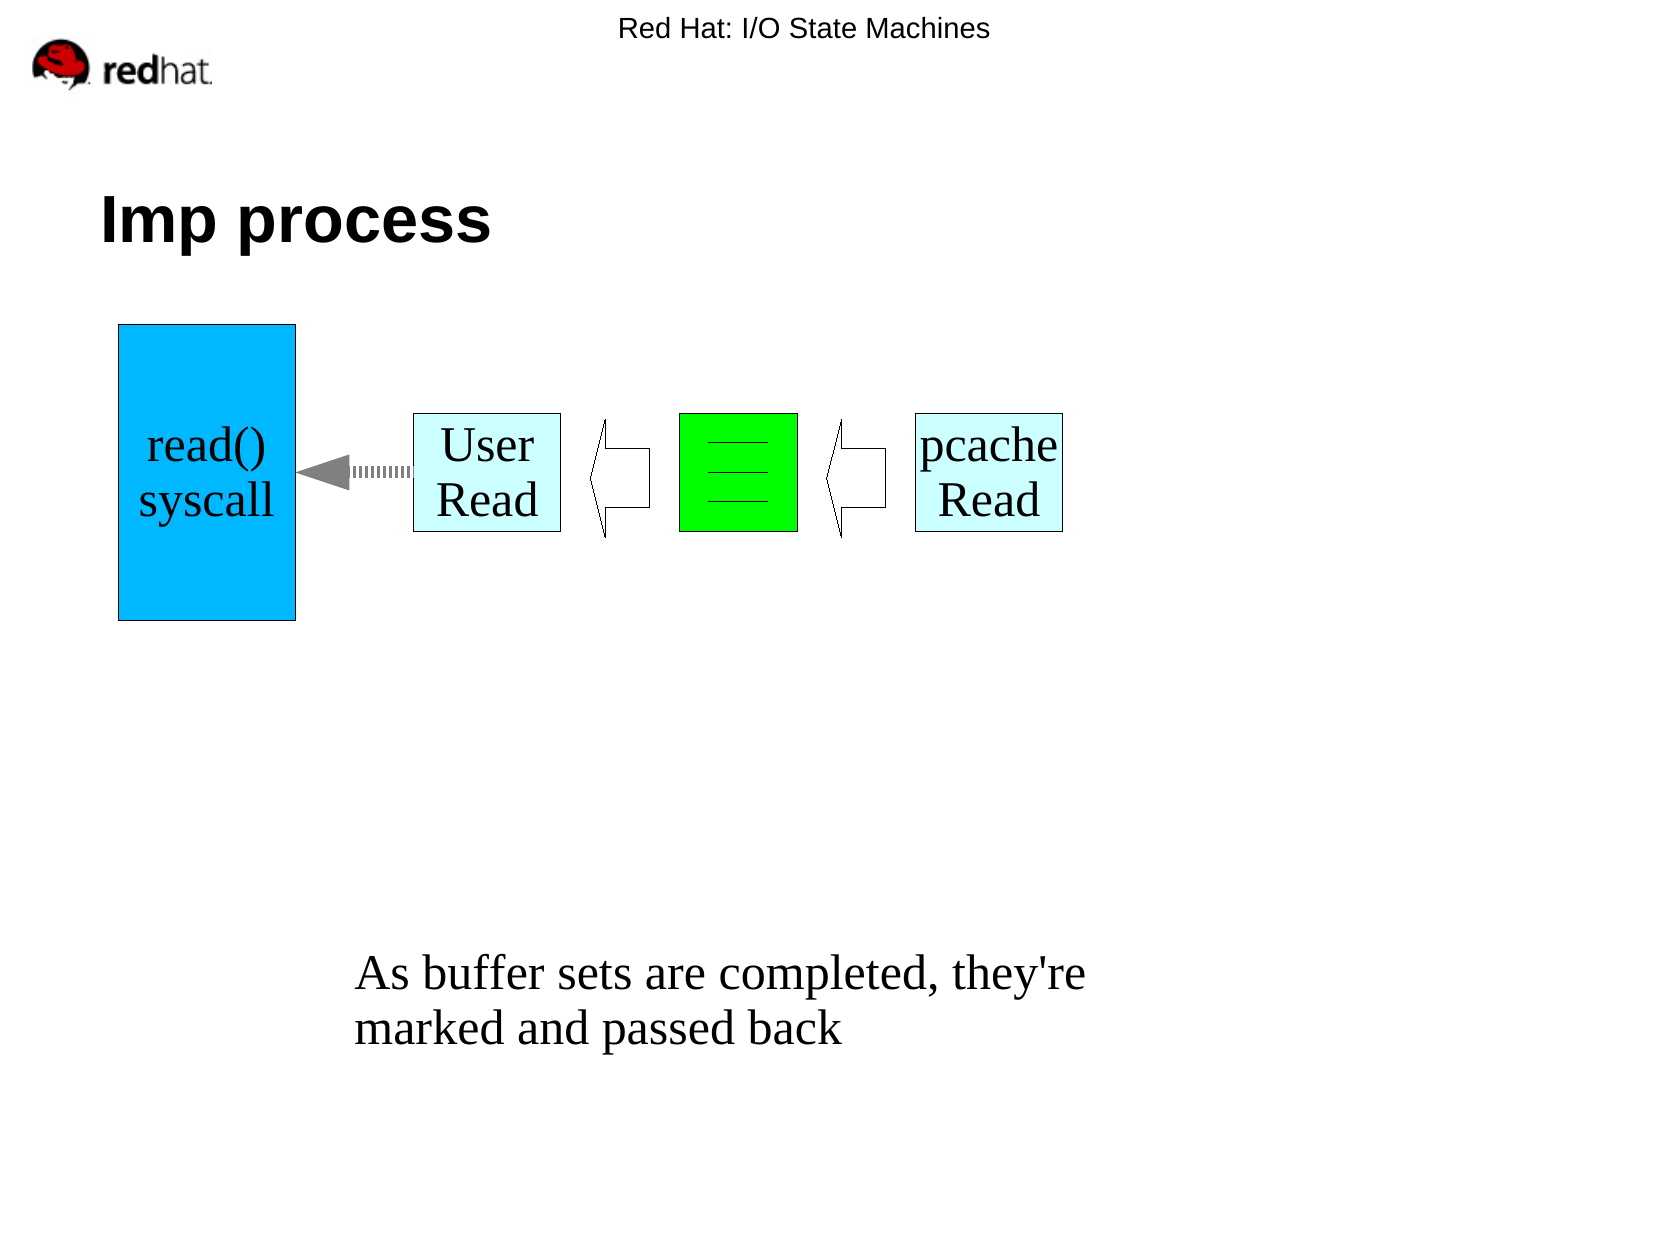

# Imp process
read()
syscall
User
Read
pcache
Read
As buffer sets are completed, they're marked and passed back